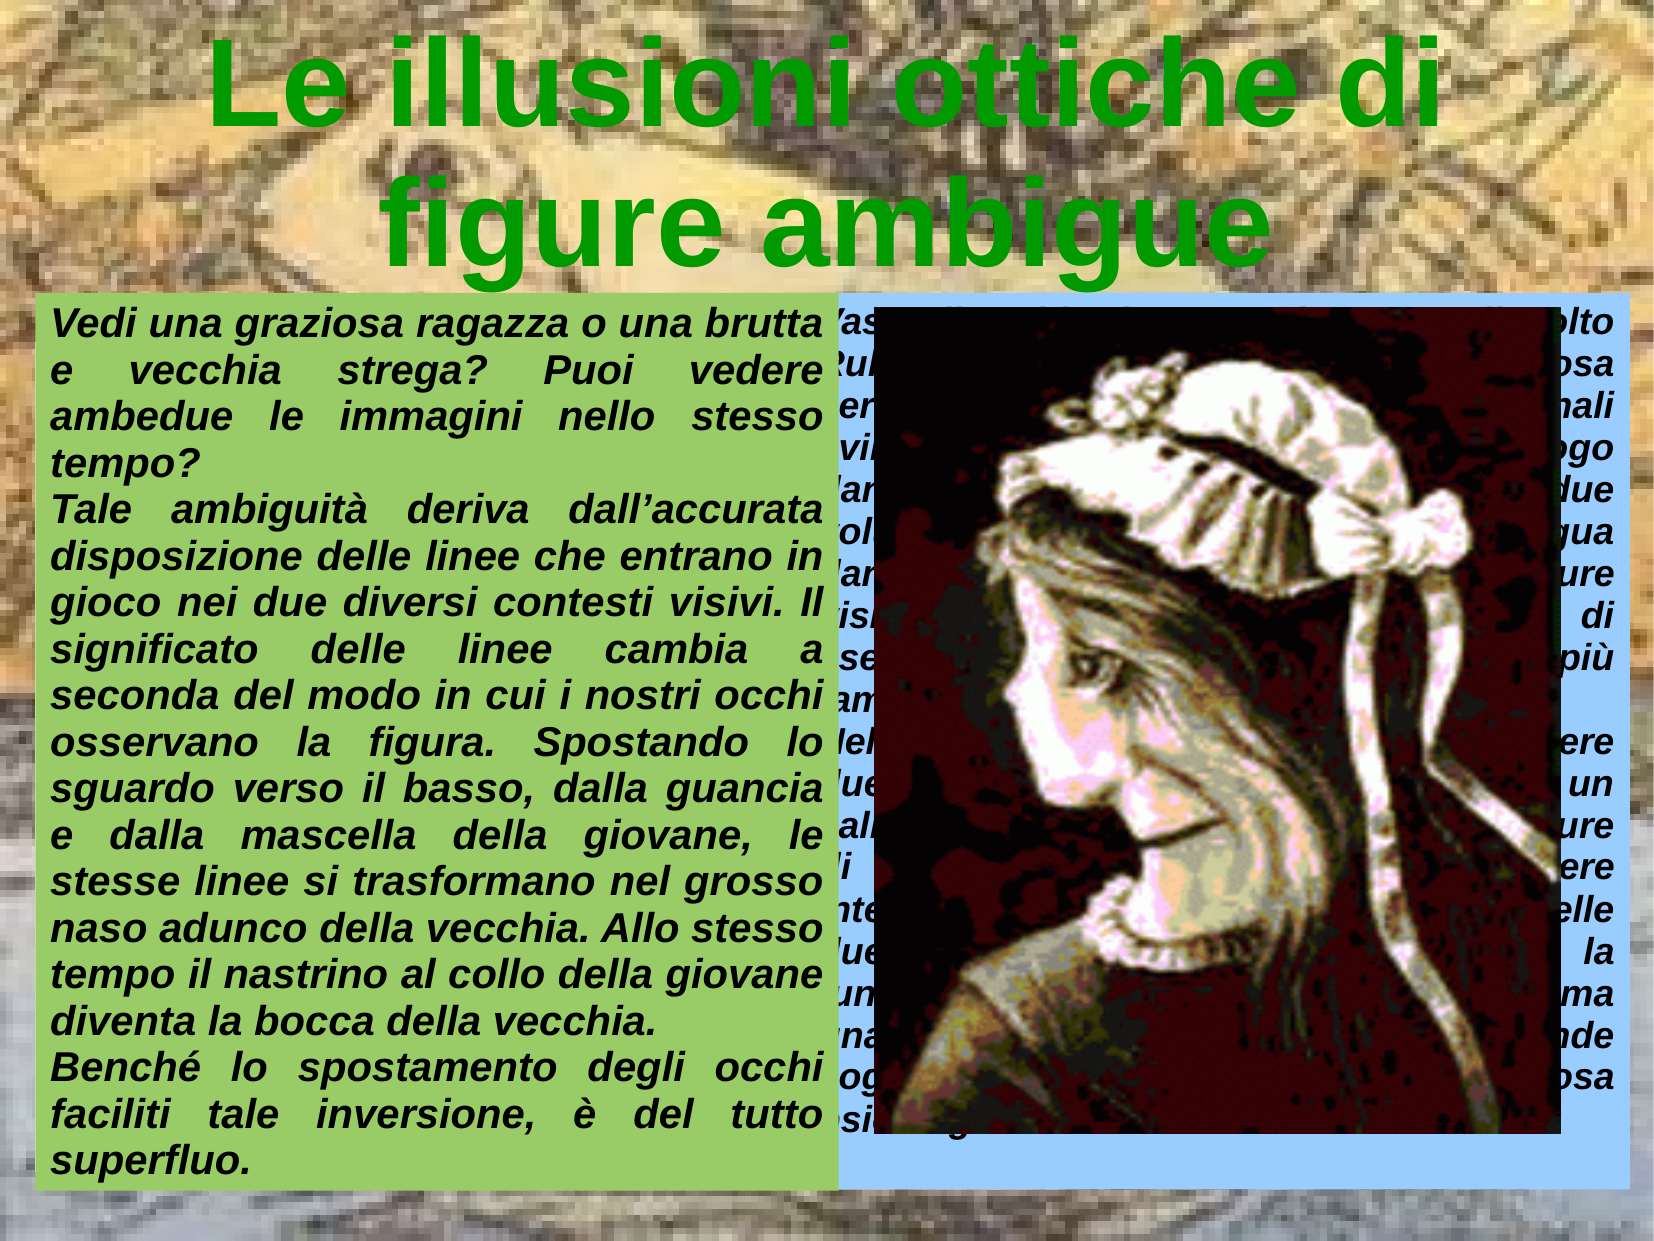

# Le illusioni ottiche di figure ambigue
Vedi una graziosa ragazza o una brutta e vecchia strega? Puoi vedere ambedue le immagini nello stesso tempo?
Tale ambiguità deriva dall’accurata disposizione delle linee che entrano in gioco nei due diversi contesti visivi. Il significato delle linee cambia a seconda del modo in cui i nostri occhi osservano la figura. Spostando lo sguardo verso il basso, dalla guancia e dalla mascella della giovane, le stesse linee si trasformano nel grosso naso adunco della vecchia. Allo stesso tempo il nastrino al collo della giovane diventa la bocca della vecchia.
Benché lo spostamento degli occhi faciliti tale inversione, è del tutto superfluo.
Vaso di Rubin (noto anche come il volto Rubin o la figura-sfondo vaso) è una famosa serie di ambigue figure bidimensionali sviluppate intorno al 1915 dallo psicologo danese Edgar Rubin . Rubin raccolse in due volumi alcuni esempi di figure, in lingua danese Synsoplevede figurer (“Figure visive”); Egli incluse un certo numero di esempi, ma quello che è diventato il più famoso è certamente quello del vaso.
Nel vaso di Rubin si possono distinguere due profili neri su sfondo bianco, oppure un calice bianco su sfondo nero. Tutte le figure di questo tipo possono sempre essere interpretate in due modi: una figura delle due viene focalizzata, l’ altra assume la funzione di sfondo. Se si focalizza prima una figura piuttosto che un’ altra dipende soggetto a soggetto, è una cosa psicologica.
Si tratta di immagini con due o più possibili figure distinte osservabili. Le singole figure possono essere viste a seconda del punto di vista (per esempio capovolgendole), ed in tale caso la percezione è oggettiva, oppure a seconda delle aspettative, quindi la natura dell’illusione è psicologica e soggettiva. Normalmente si percepisce soltanto una delle due immagini alternativamente.